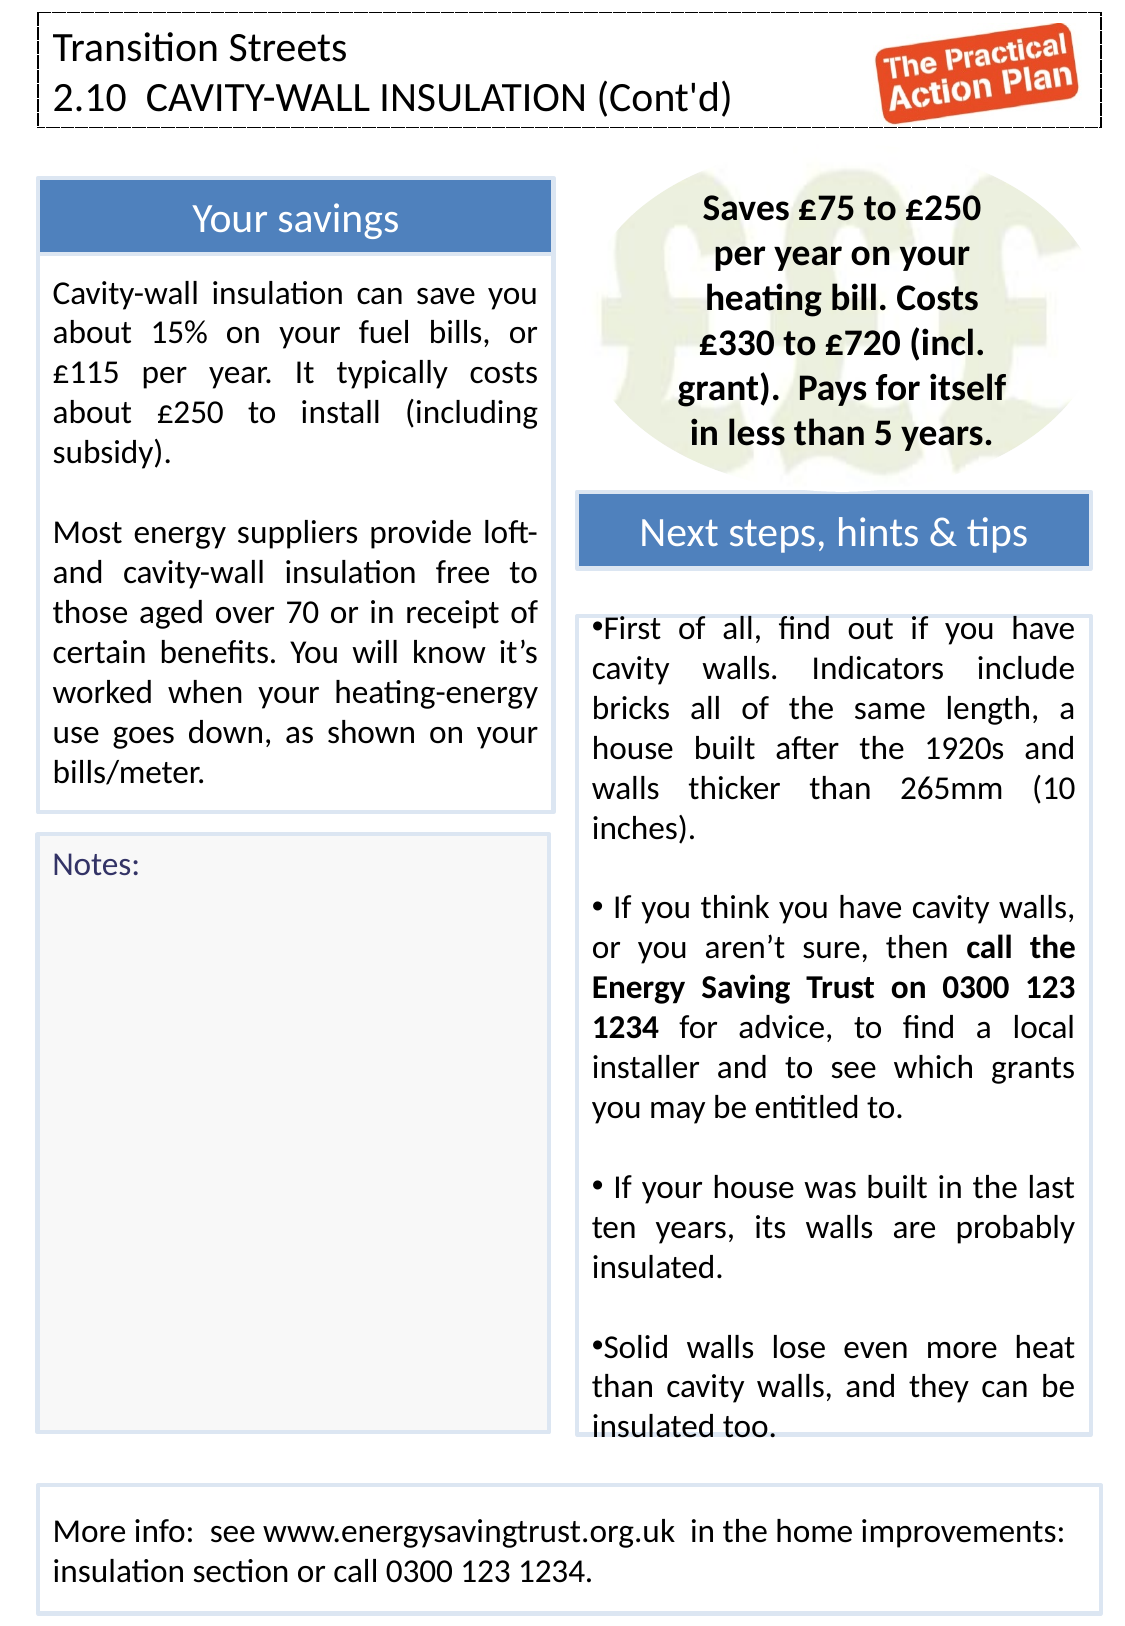

Transition Streets
2.10 CAVITY-WALL INSULATION (Cont'd)
Saves £75 to £250 per year on your heating bill. Costs £330 to £720 (incl. grant). Pays for itself in less than 5 years.
Your savings
Cavity-wall insulation can save you about 15% on your fuel bills, or £115 per year. It typically costs about £250 to install (including subsidy).
Most energy suppliers provide loft- and cavity-wall insulation free to those aged over 70 or in receipt of certain benefits. You will know it’s worked when your heating-energy use goes down, as shown on your bills/meter.
Next steps, hints & tips
First of all, find out if you have cavity walls. Indicators include bricks all of the same length, a house built after the 1920s and walls thicker than 265mm (10 inches).
 If you think you have cavity walls, or you aren’t sure, then call the Energy Saving Trust on 0300 123 1234 for advice, to find a local installer and to see which grants you may be entitled to.
 If your house was built in the last ten years, its walls are probably insulated.
Solid walls lose even more heat than cavity walls, and they can be insulated too.
Notes:
More info: see www.energysavingtrust.org.uk in the home improvements: insulation section or call 0300 123 1234.